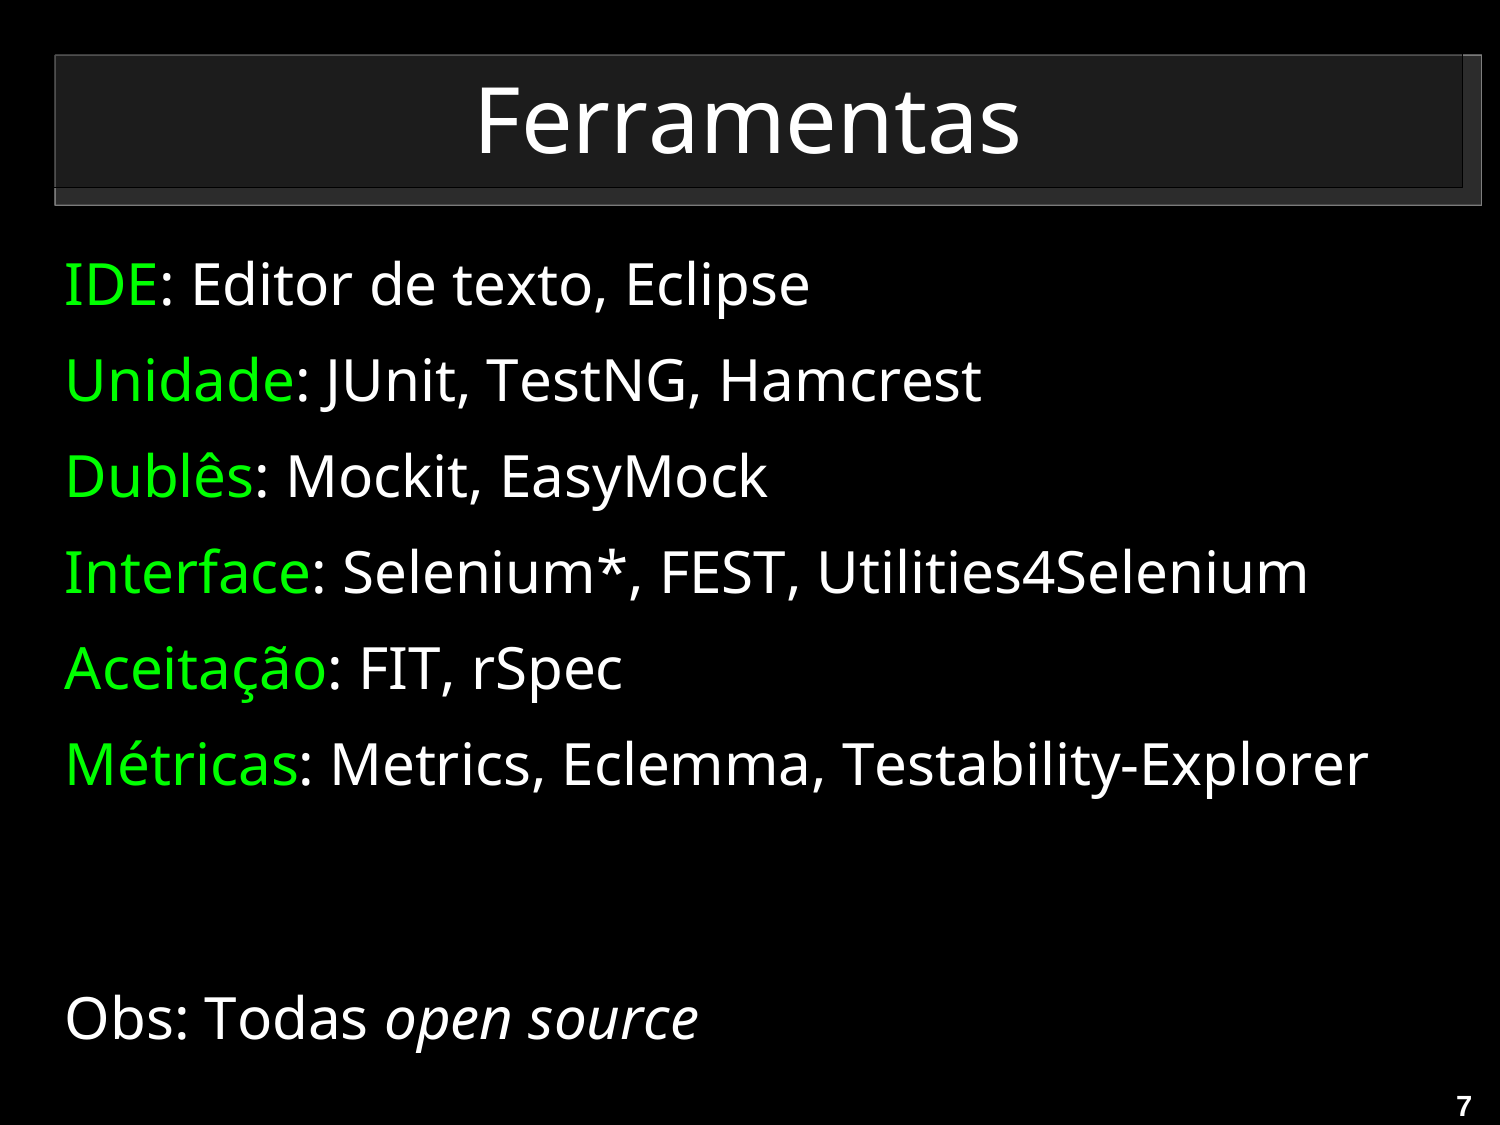

# Ferramentas
IDE: Editor de texto, Eclipse
Unidade: JUnit, TestNG, Hamcrest
Dublês: Mockit, EasyMock
Interface: Selenium*, FEST, Utilities4Selenium
Aceitação: FIT, rSpec
Métricas: Metrics, Eclemma, Testability-Explorer
Obs: Todas open source
7